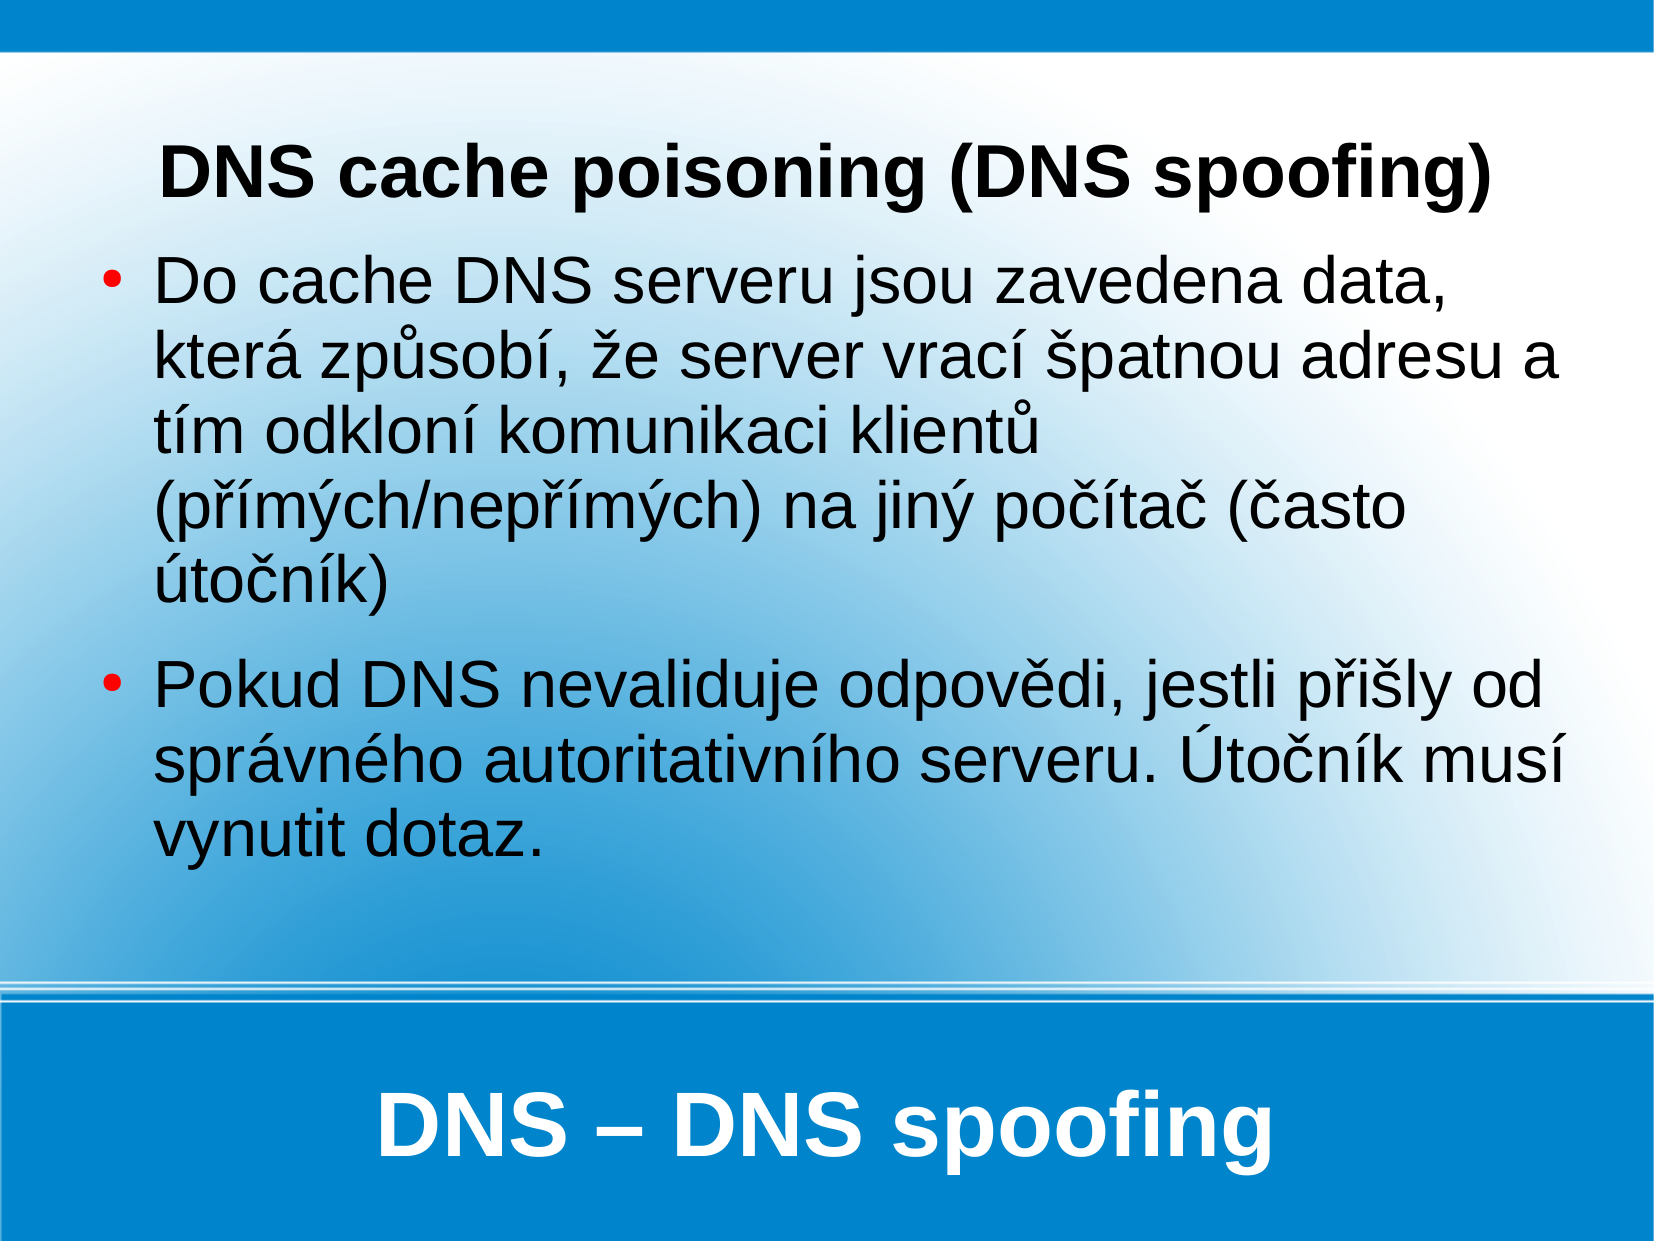

DNS cache poisoning (DNS spoofing)
Do cache DNS serveru jsou zavedena data, která způsobí, že server vrací špatnou adresu a tím odkloní komunikaci klientů (přímých/nepřímých) na jiný počítač (často útočník)
Pokud DNS nevaliduje odpovědi, jestli přišly od správného autoritativního serveru. Útočník musí vynutit dotaz.
# DNS – DNS spoofing